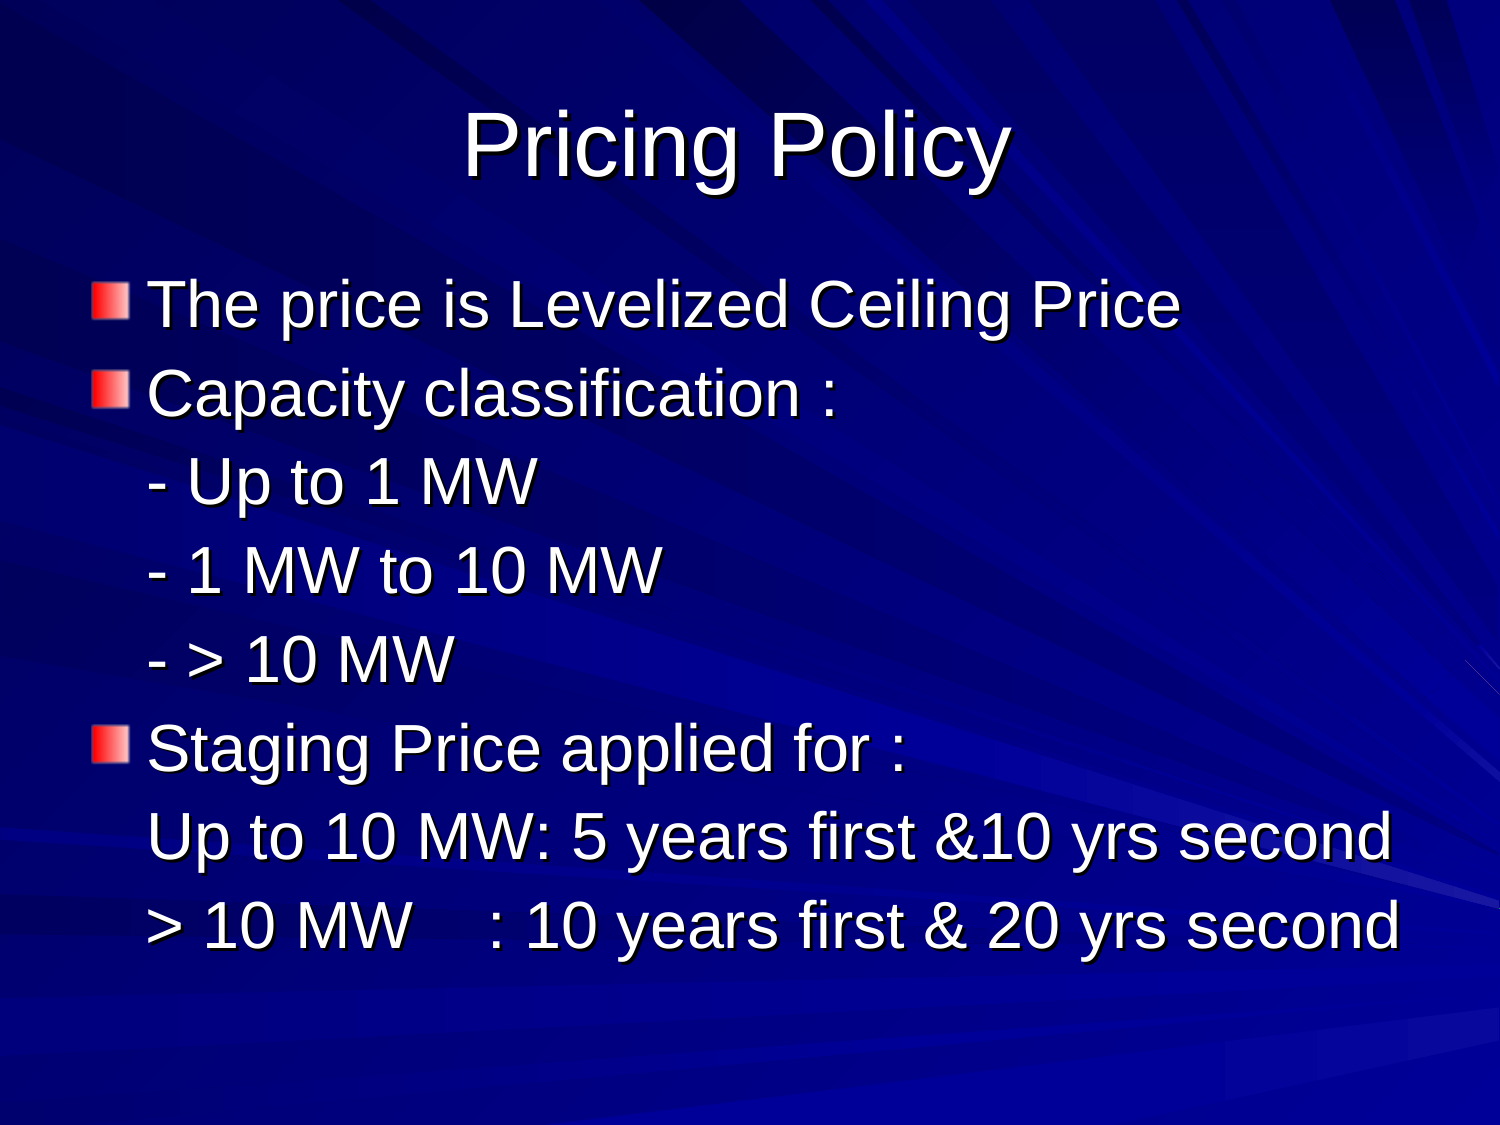

# Pricing Policy
The price is Levelized Ceiling Price
Capacity classification :
	- Up to 1 MW
	- 1 MW to 10 MW
	- > 10 MW
Staging Price applied for :
	Up to 10 MW: 5 years first &10 yrs second
 > 10 MW : 10 years first & 20 yrs second